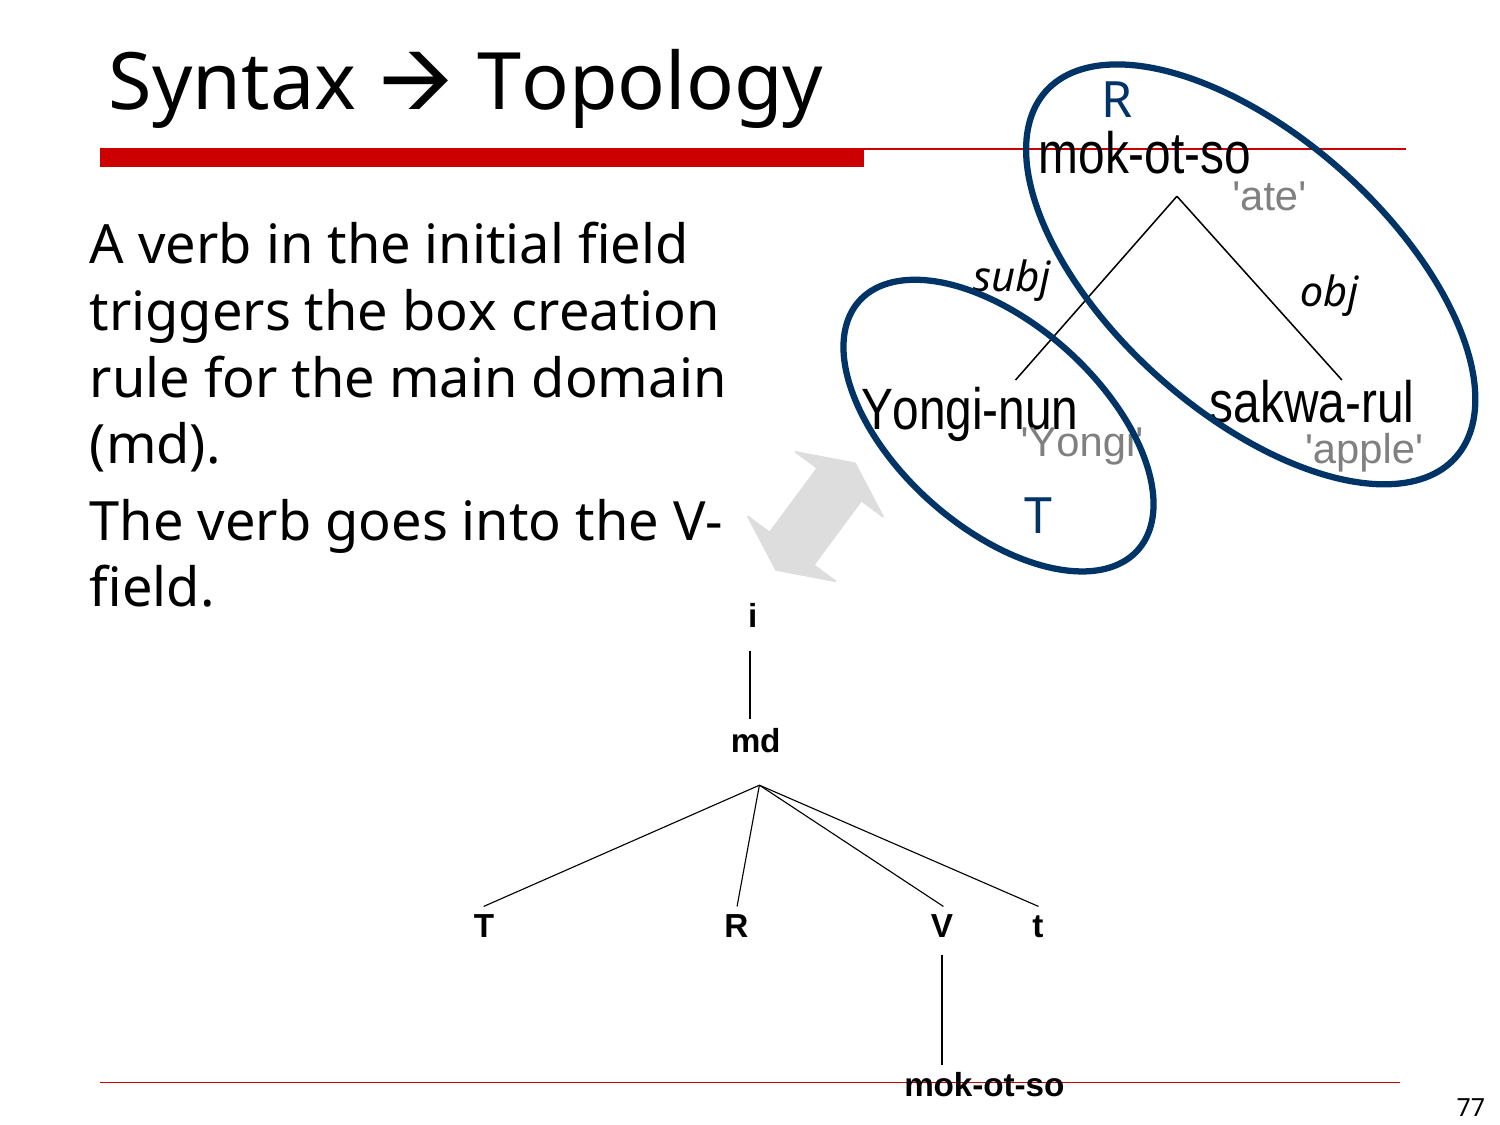

R
mok-ot-so
'ate'
subj
obj
sakwa-rul
Yongi-nun
'Yongi'
'apple'
T
Syntax  Topology
# A verb in the initial field triggers the box creation rule for the main domain (md).
The verb goes into the V- field.
i
md
T
R
V
t
mok-ot-so
77